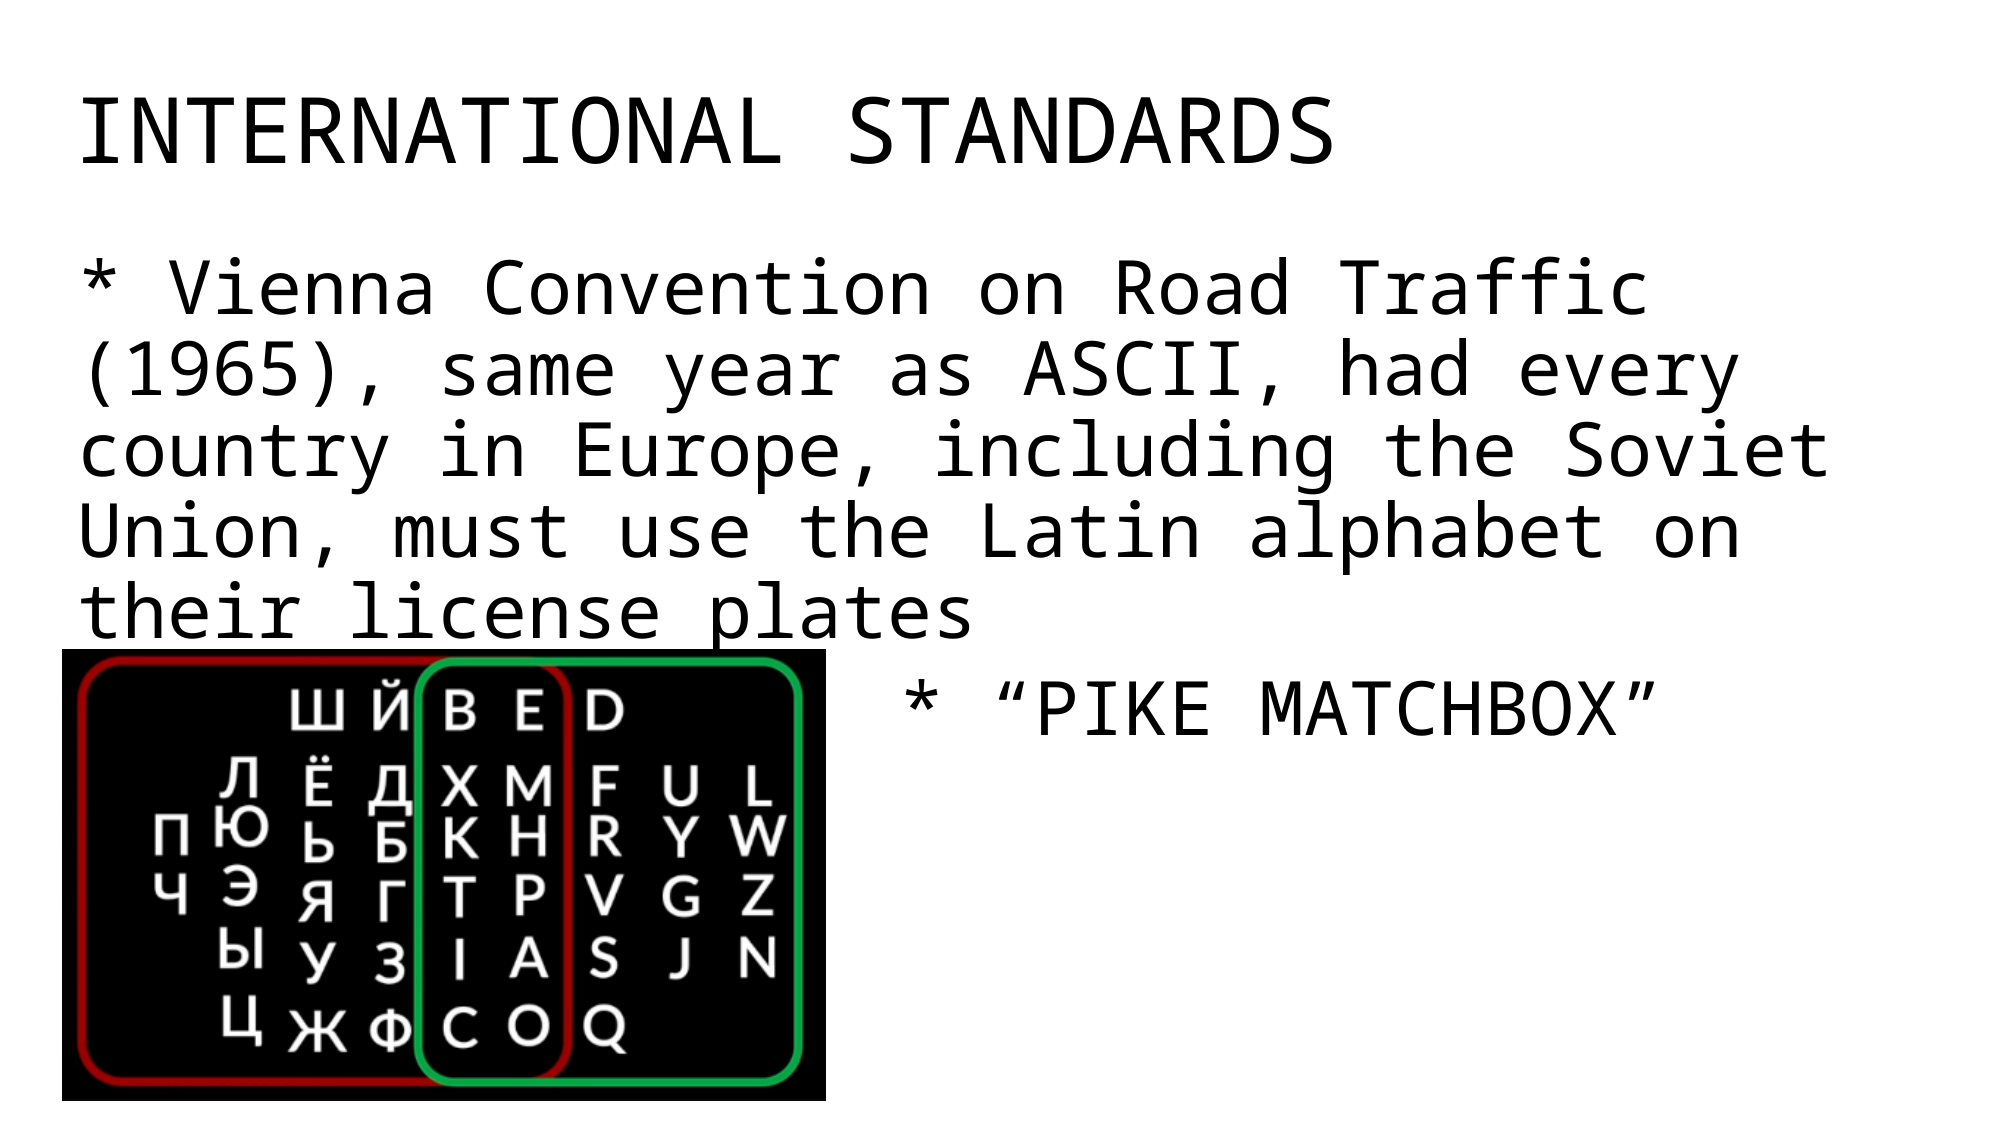

# INTERNATIONAL STANDARDS
* Vienna Convention on Road Traffic (1965), same year as ASCII, had every country in Europe, including the Soviet Union, must use the Latin alphabet on their license plates
* “PIKE MATCHBOX”